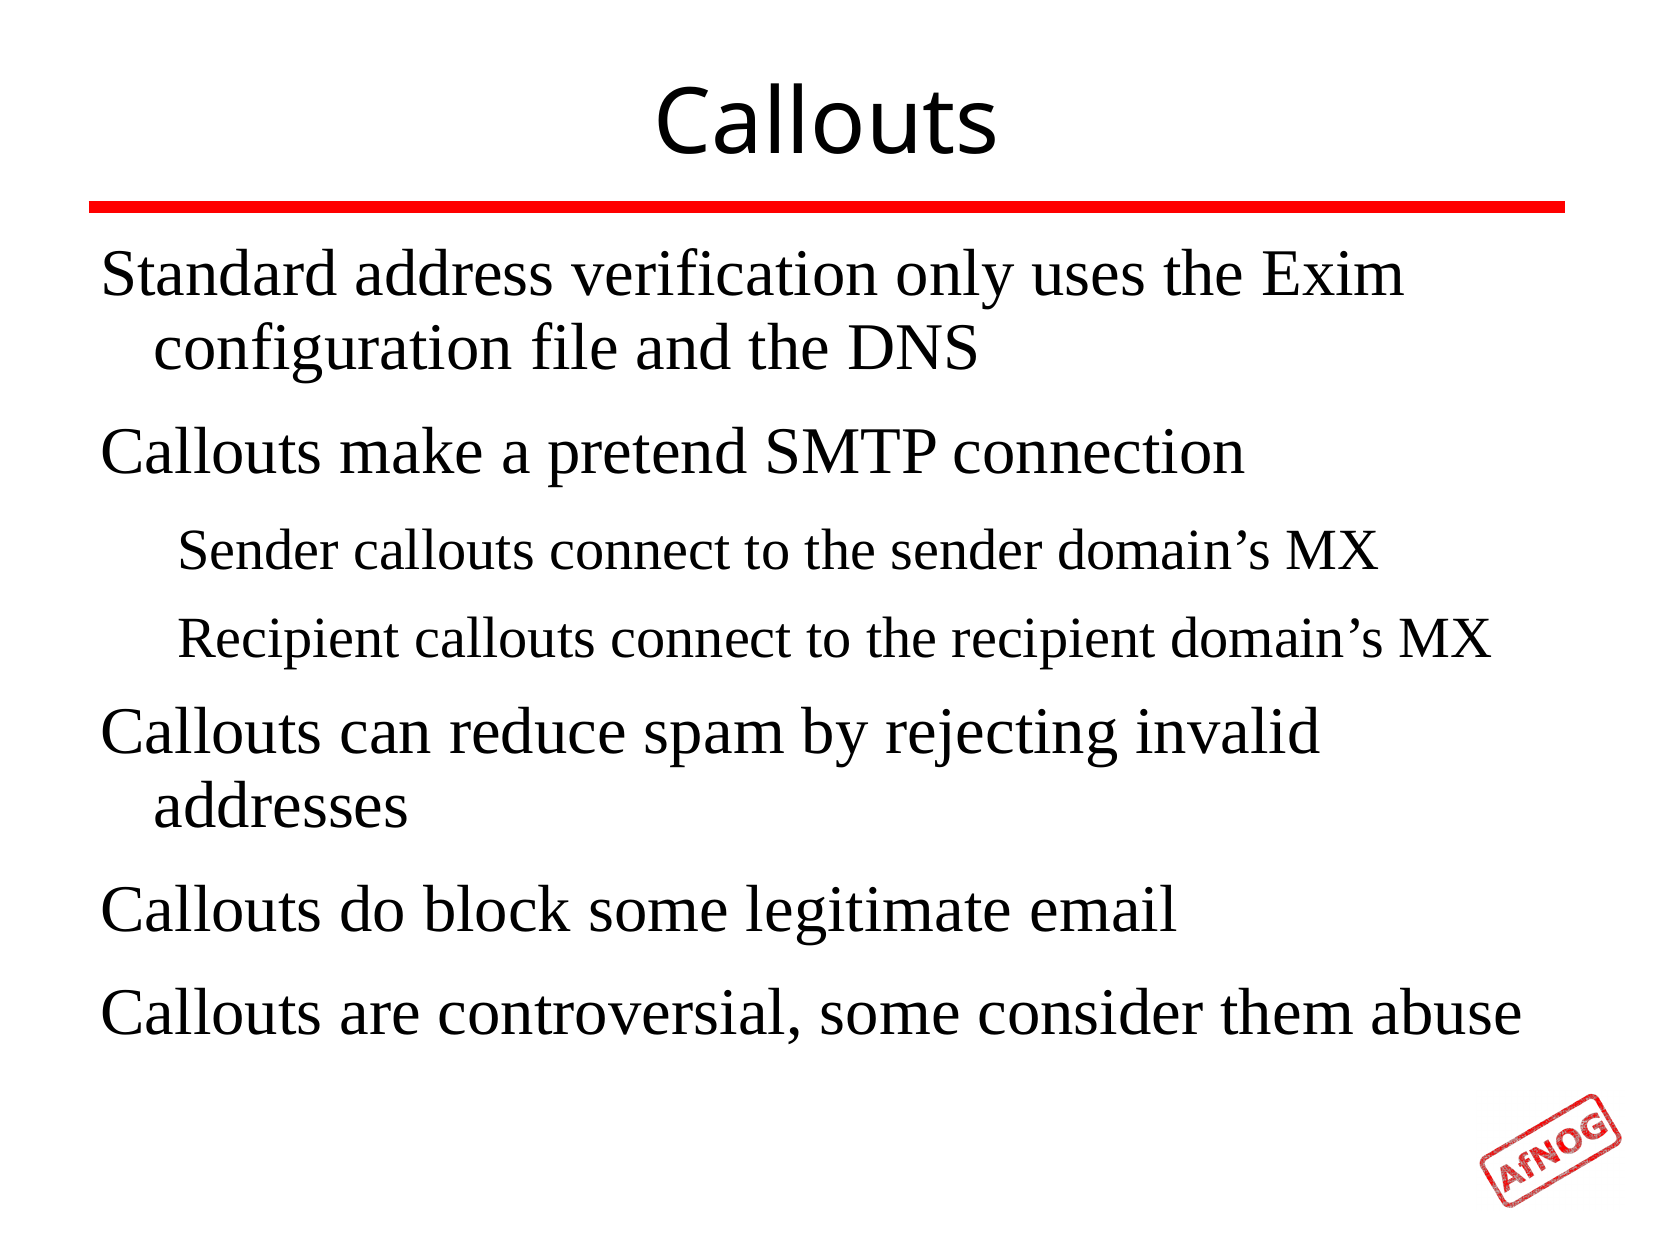

# Callouts
Standard address verification only uses the Exim configuration file and the DNS
Callouts make a pretend SMTP connection
Sender callouts connect to the sender domain’s MX
Recipient callouts connect to the recipient domain’s MX
Callouts can reduce spam by rejecting invalid addresses
Callouts do block some legitimate email
Callouts are controversial, some consider them abuse